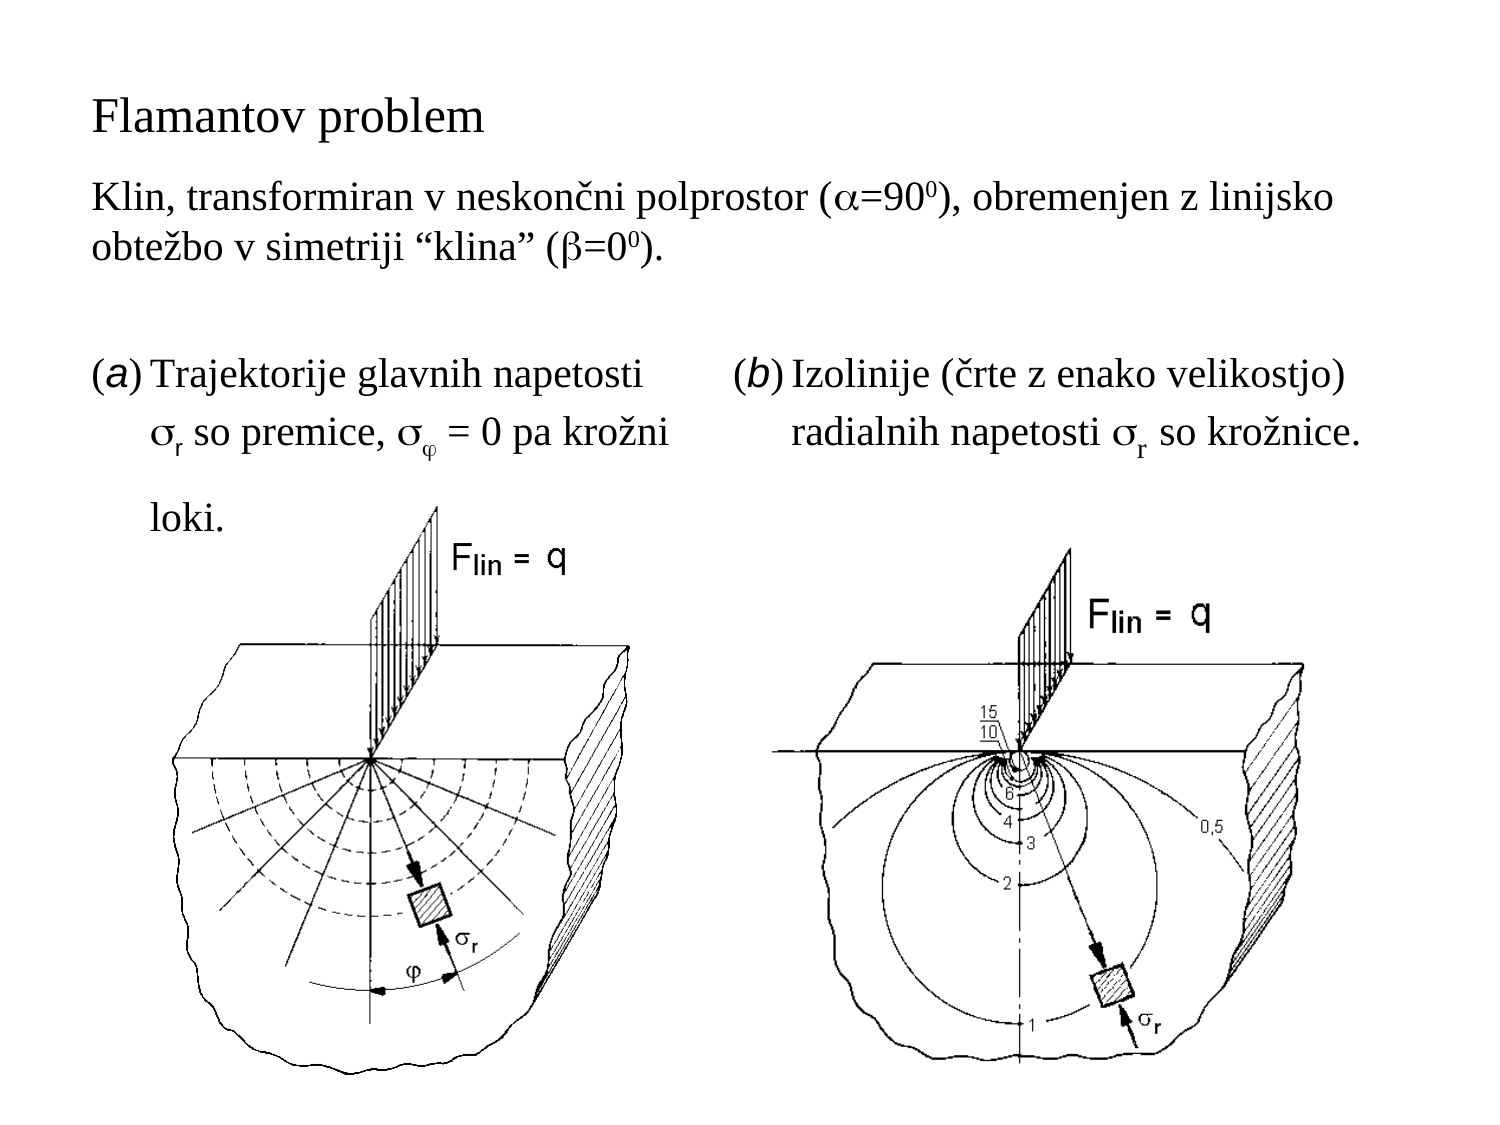

Flamantov problem
Klin, transformiran v neskončni polprostor (=900), obremenjen z linijsko obtežbo v simetriji “klina” (=00).
(a)	Trajektorije glavnih napetosti		(b)	Izolinije (črte z enako velikostjo) 		r so premice,  = 0 pa krožni			radialnih napetosti r so krožnice.
	loki.